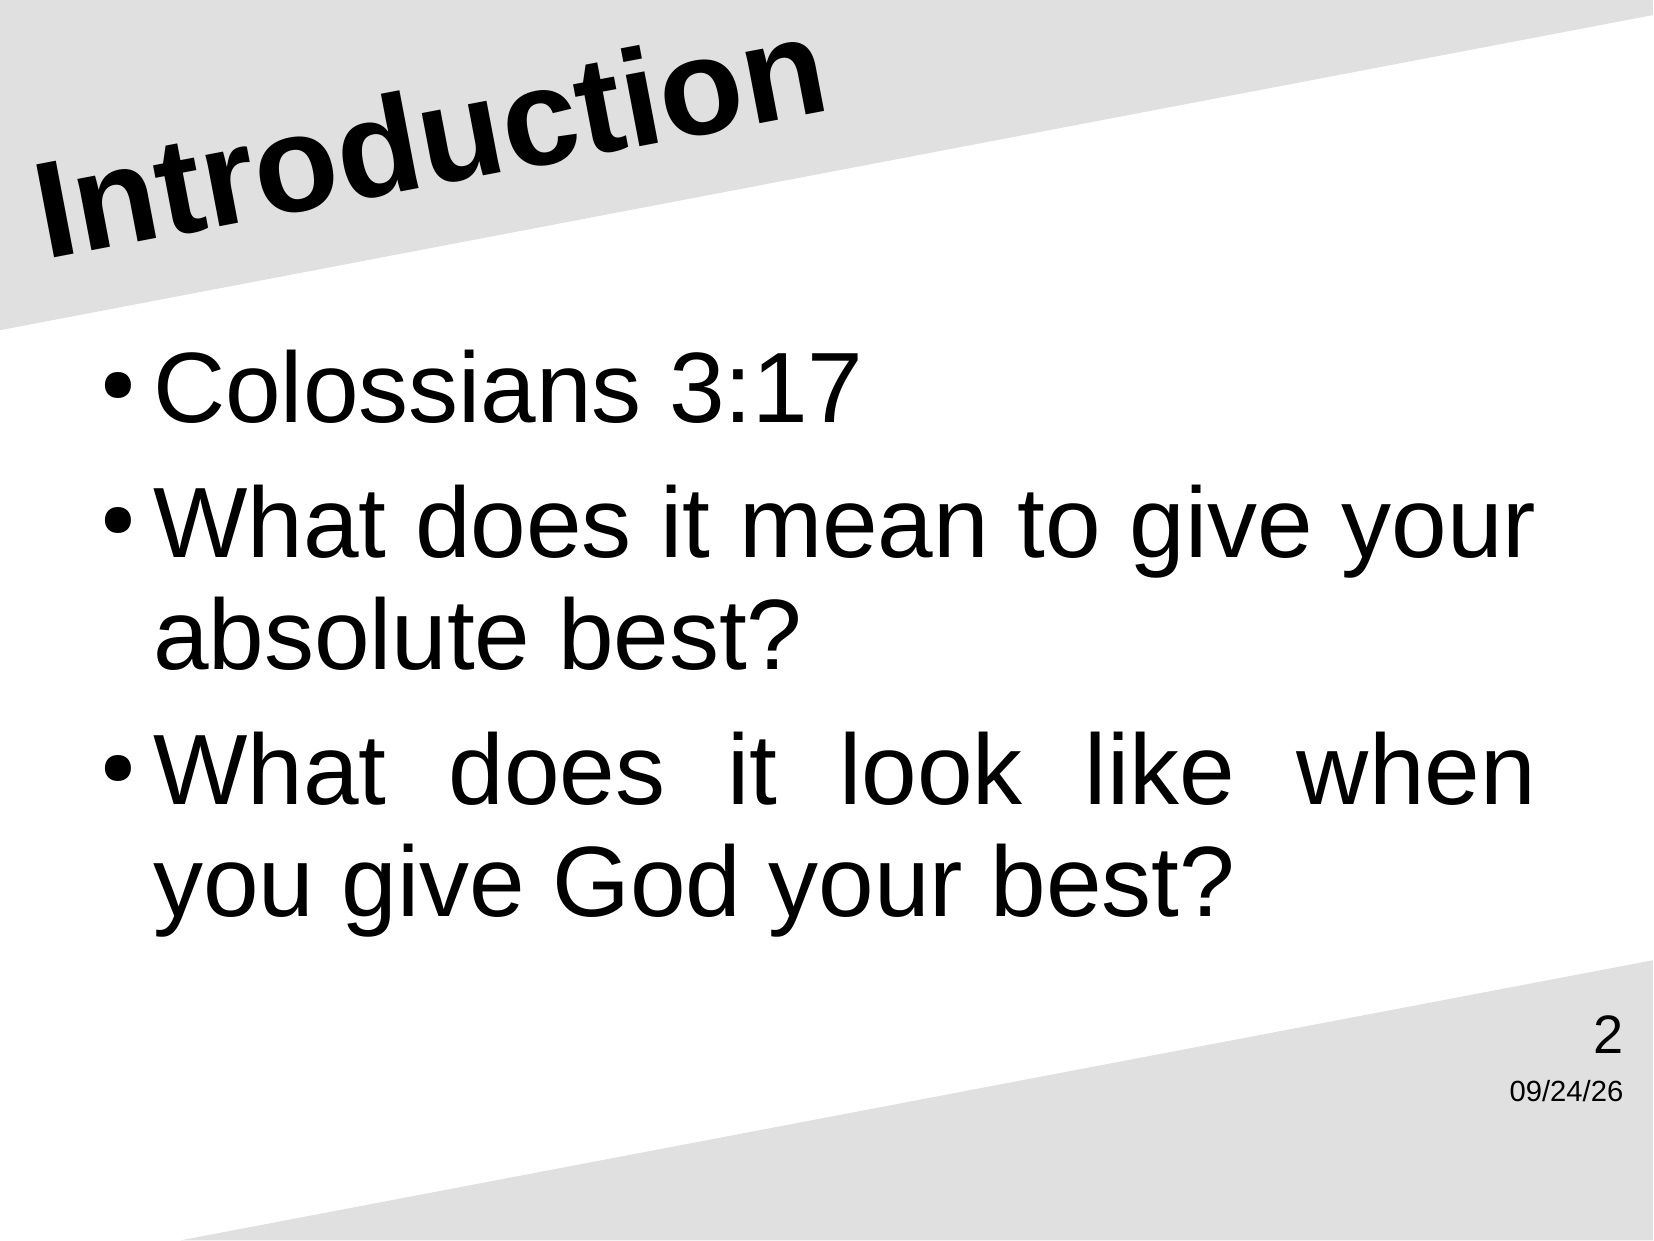

# Introduction
Colossians 3:17
What does it mean to give your absolute best?
What does it look like when you give God your best?
2